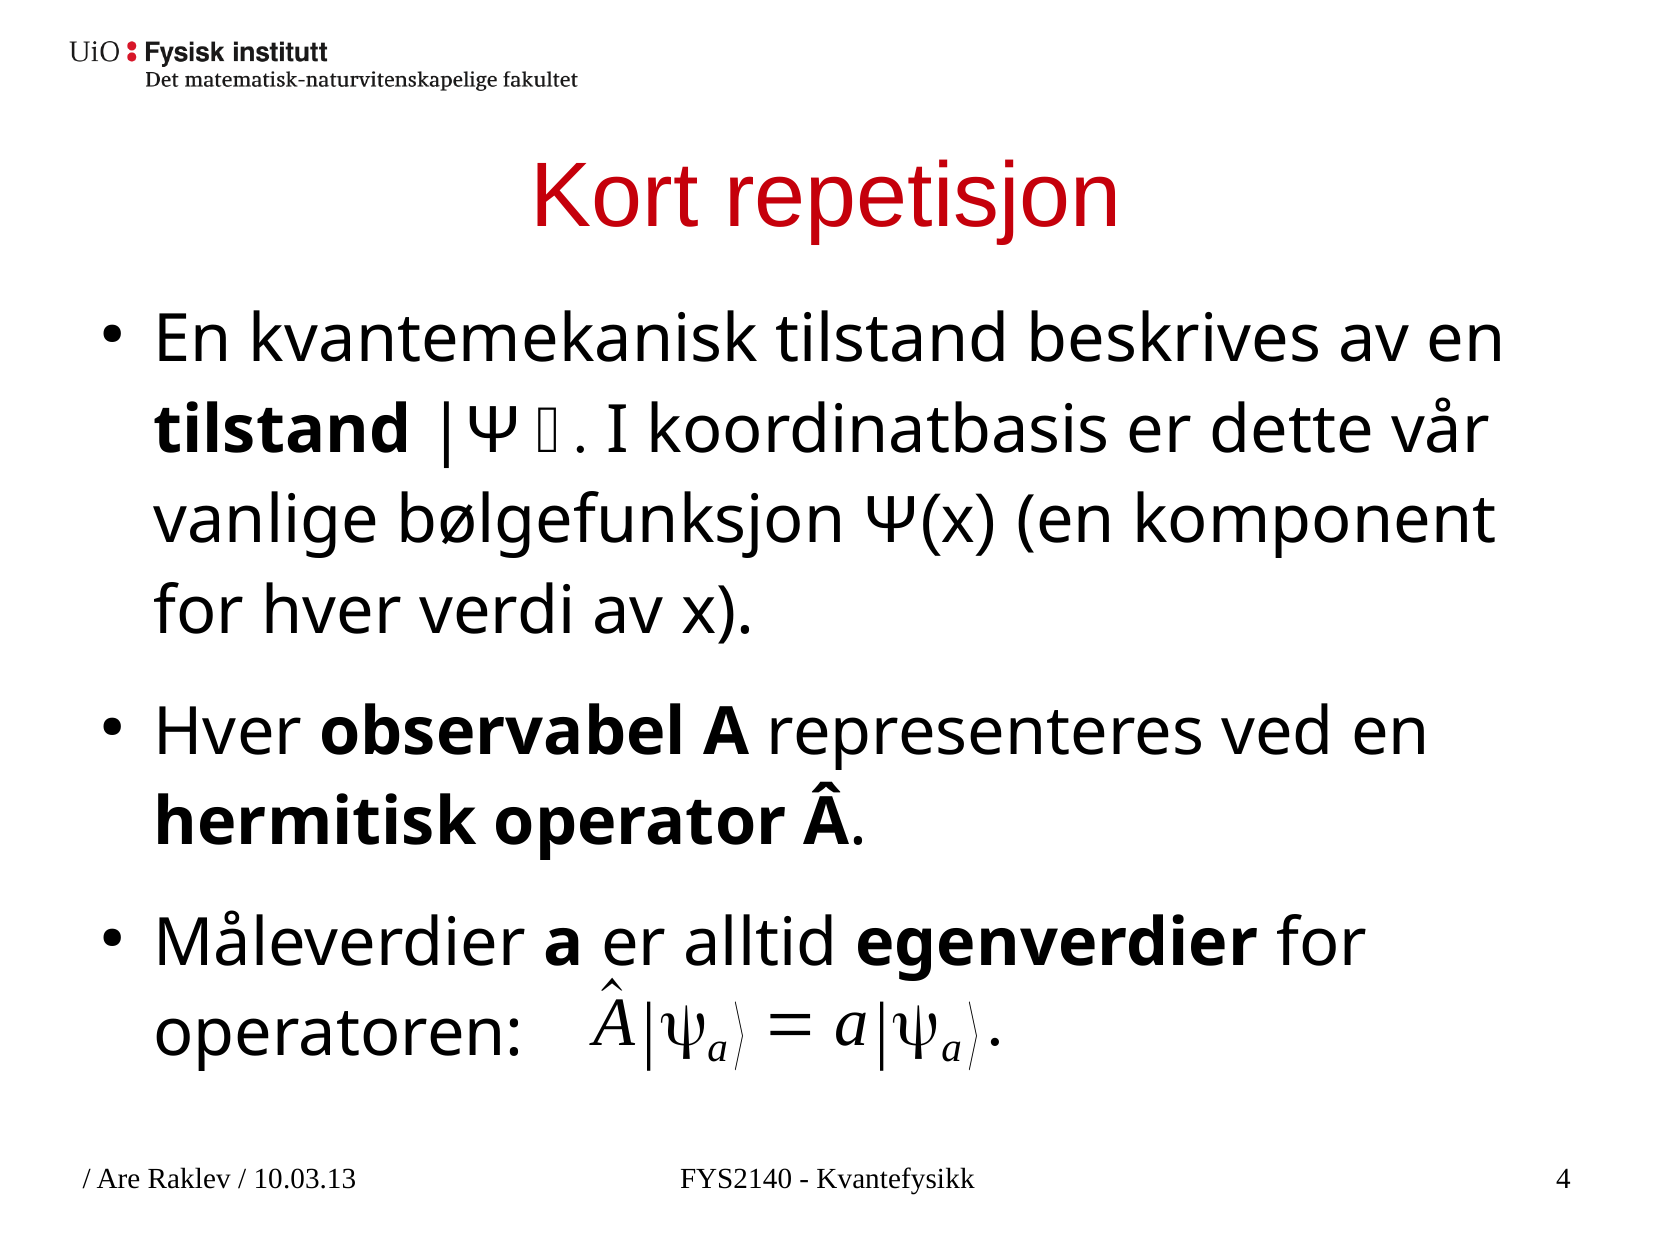

# Kort repetisjon
En kvantemekanisk tilstand beskrives av en tilstand |Ψ〉. I koordinatbasis er dette vår vanlige bølgefunksjon Ψ(x) (en komponent for hver verdi av x).
Hver observabel A representeres ved en hermitisk operator Â.
Måleverdier a er alltid egenverdier for operatoren:
/ Are Raklev / 10.03.13
FYS2140 - Kvantefysikk
4